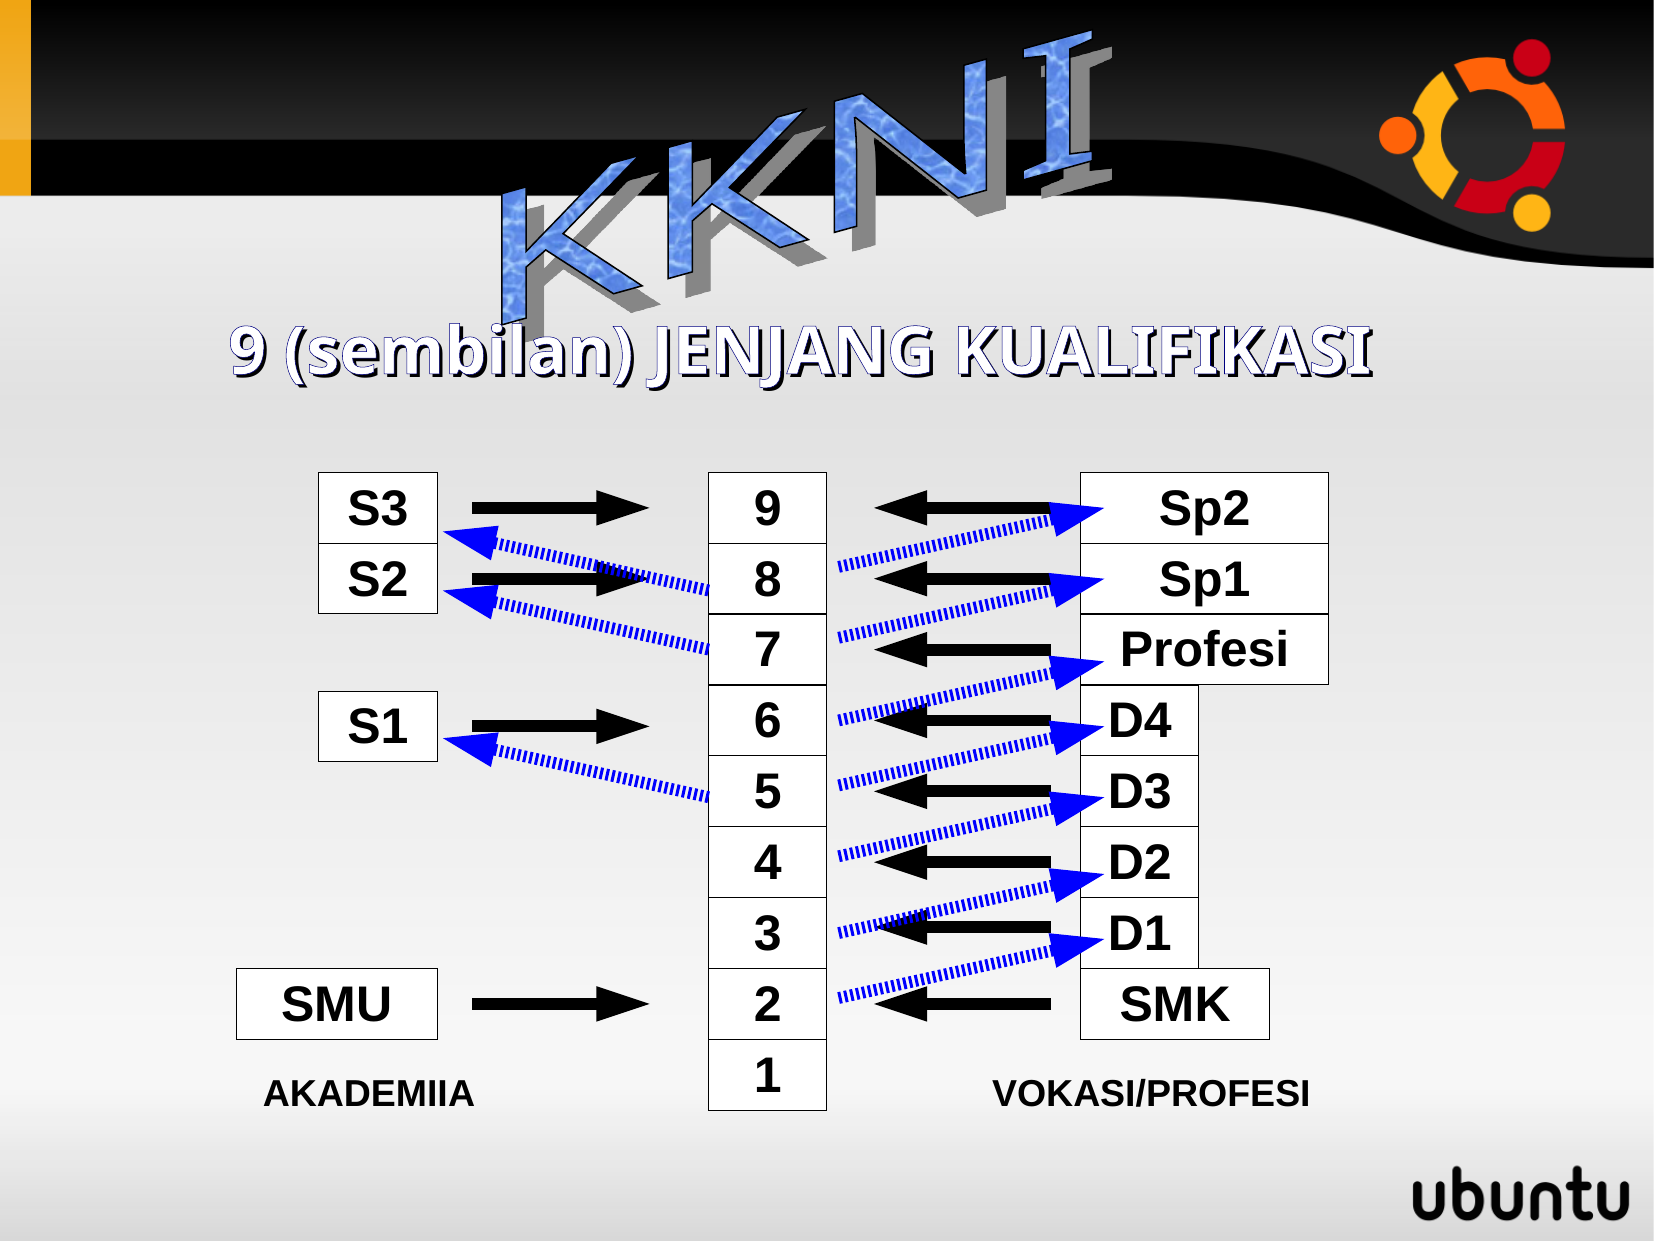

KKNI
9 (sembilan) JENJANG KUALIFIKASI
S3
9
Sp2
S2
8
Sp1
7
Profesi
6
D4
S1
5
D3
D2
4
3
D1
SMU
2
SMK
1
AKADEMIIA
VOKASI/PROFESI